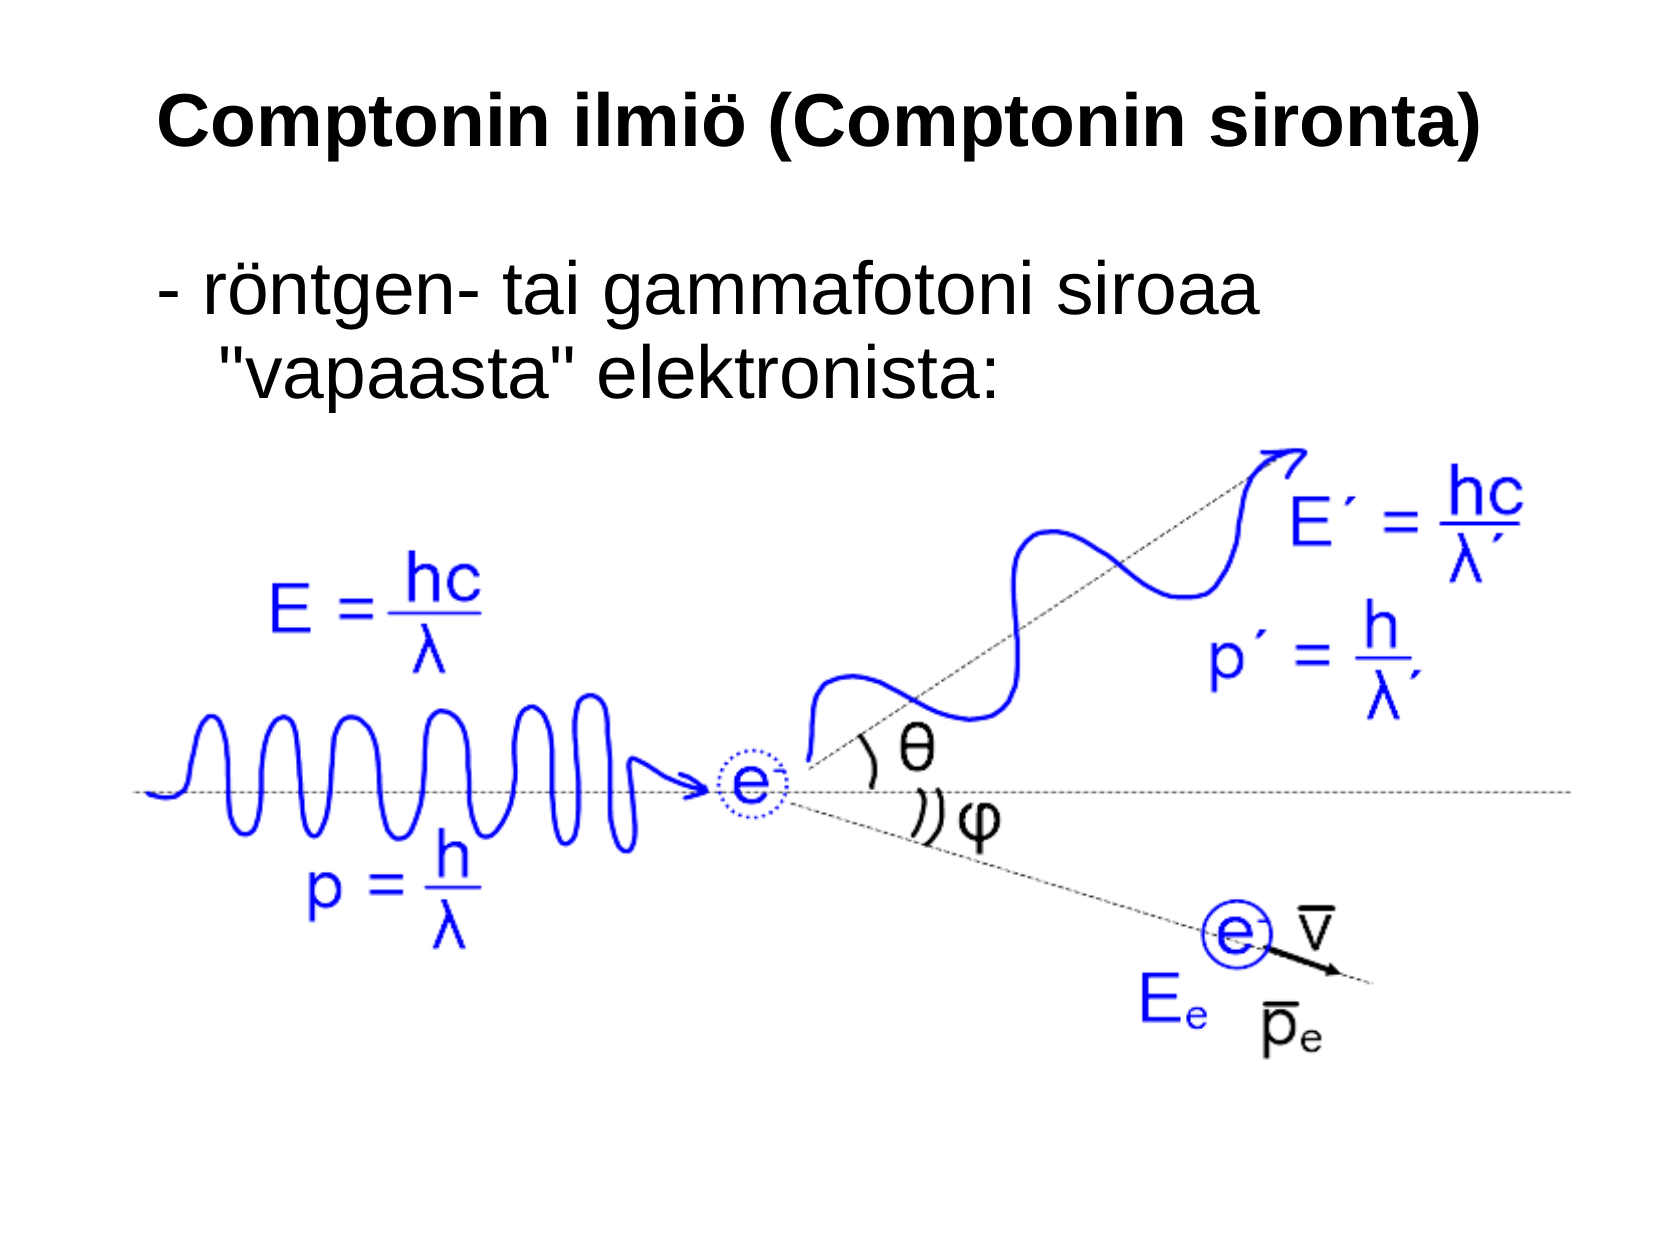

Comptonin ilmiö (Comptonin sironta)
- röntgen- tai gammafotoni siroaa
 "vapaasta" elektronista: